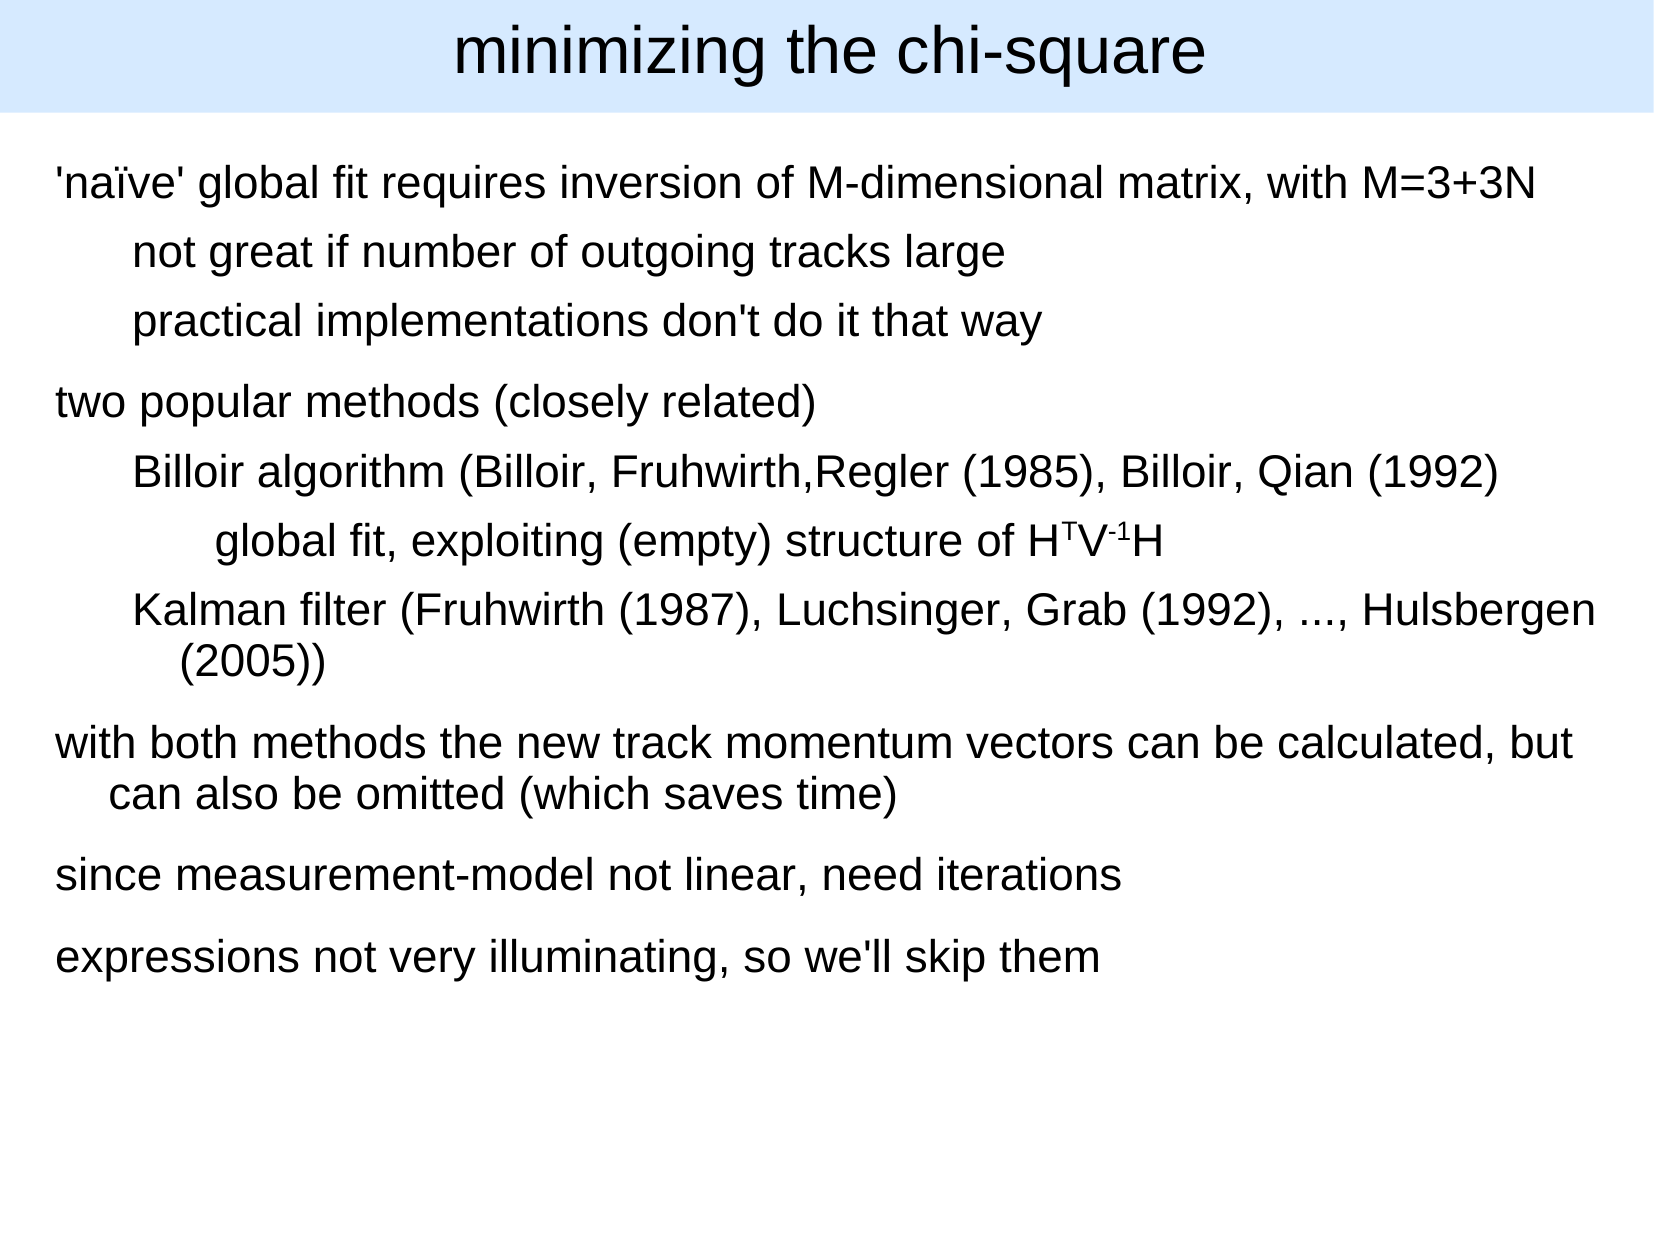

# minimizing the chi-square
'naïve' global fit requires inversion of M-dimensional matrix, with M=3+3N
not great if number of outgoing tracks large
practical implementations don't do it that way
two popular methods (closely related)
Billoir algorithm (Billoir, Fruhwirth,Regler (1985), Billoir, Qian (1992)
global fit, exploiting (empty) structure of HTV-1H
Kalman filter (Fruhwirth (1987), Luchsinger, Grab (1992), ..., Hulsbergen (2005))
with both methods the new track momentum vectors can be calculated, but can also be omitted (which saves time)
since measurement-model not linear, need iterations
expressions not very illuminating, so we'll skip them